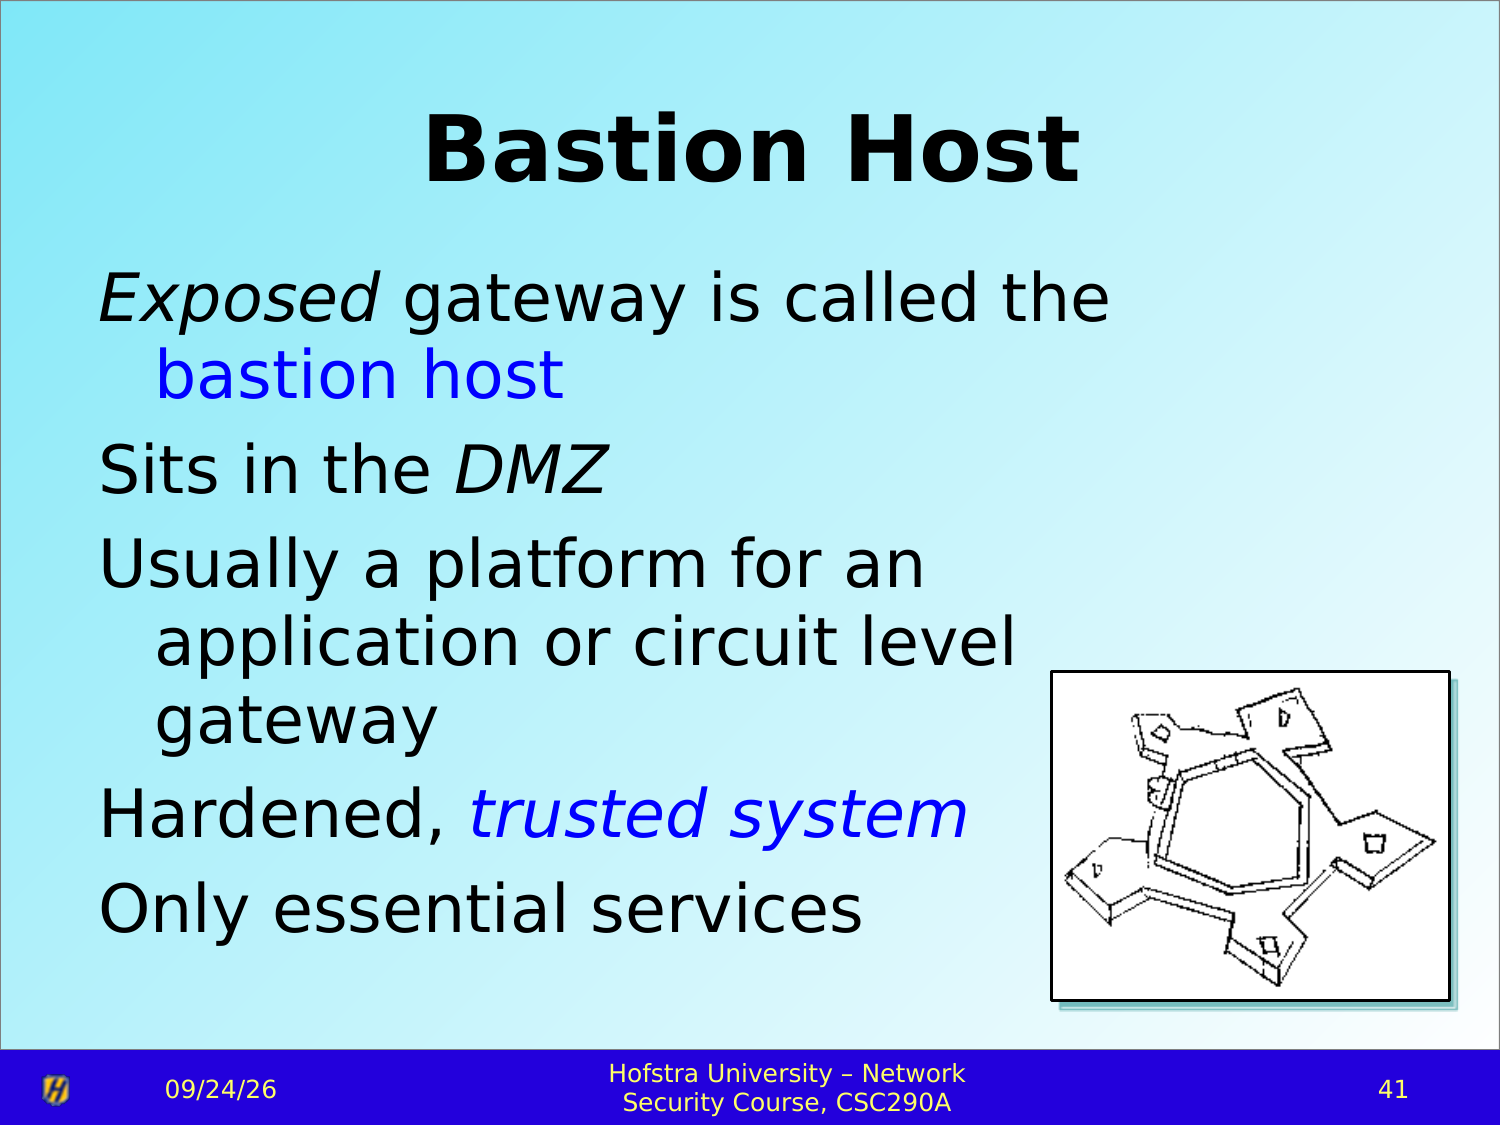

# Bastion Host
Exposed gateway is called the bastion host
Sits in the DMZ
Usually a platform for an application or circuit level gateway
Hardened, trusted system
Only essential services
41